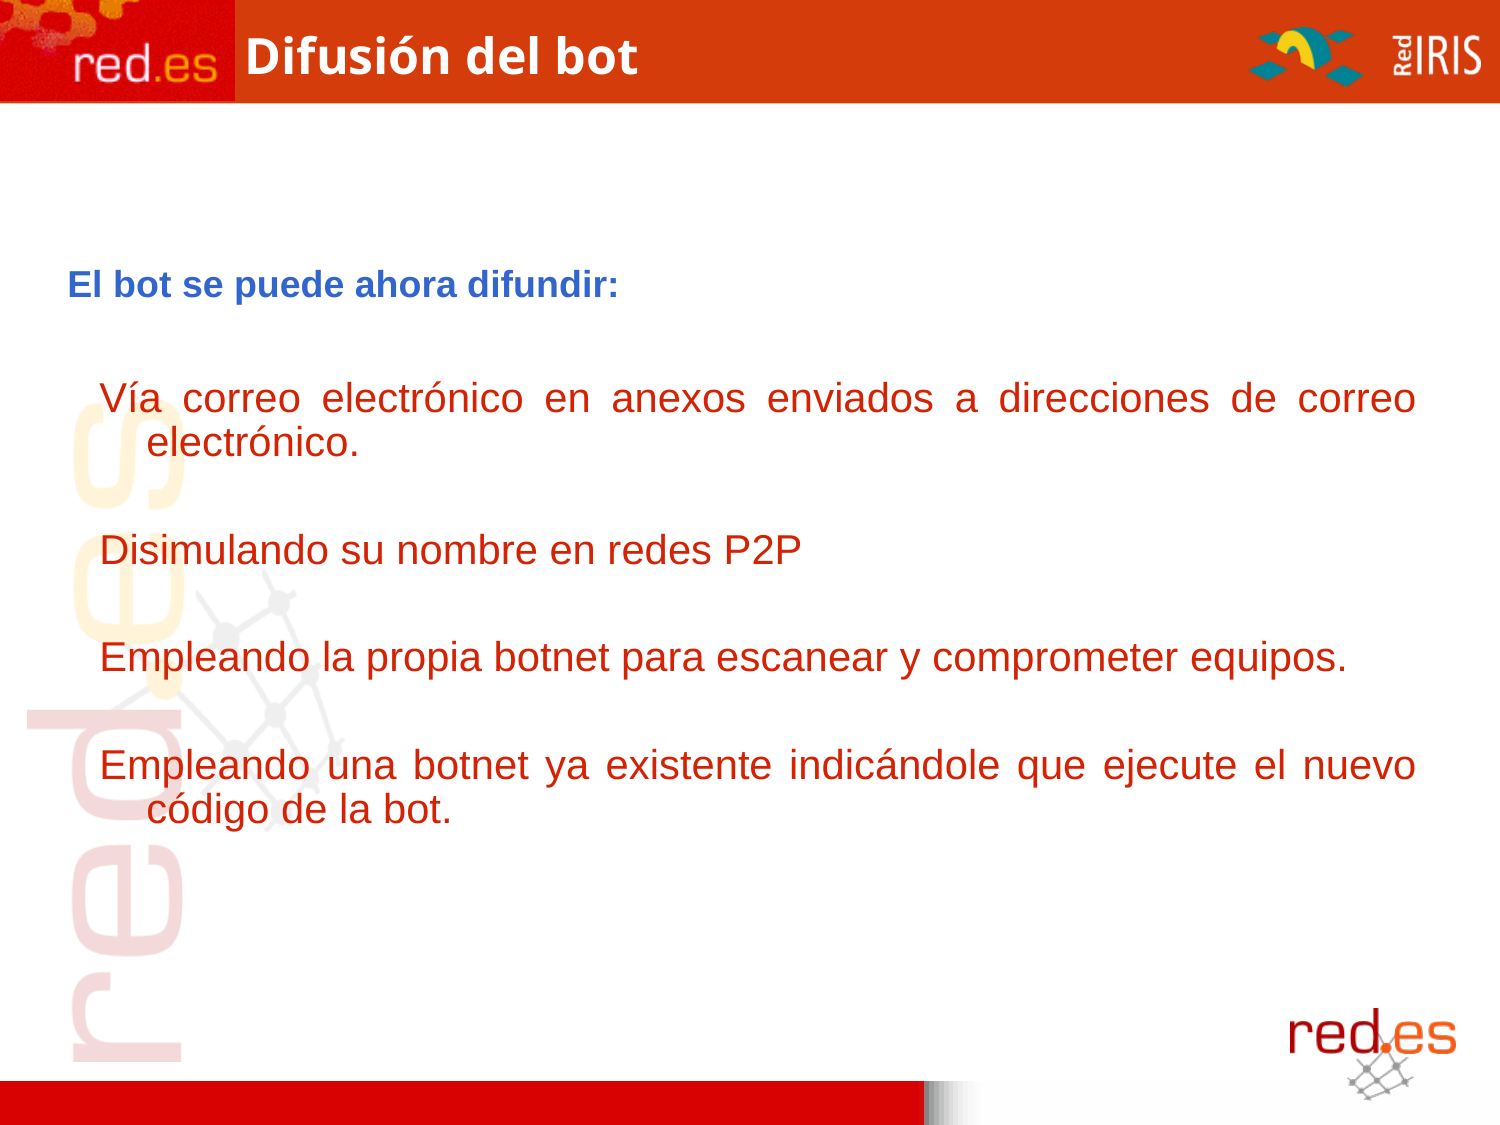

# Difusión del bot
El bot se puede ahora difundir:
Vía correo electrónico en anexos enviados a direcciones de correo electrónico.
Disimulando su nombre en redes P2P
Empleando la propia botnet para escanear y comprometer equipos.
Empleando una botnet ya existente indicándole que ejecute el nuevo código de la bot.